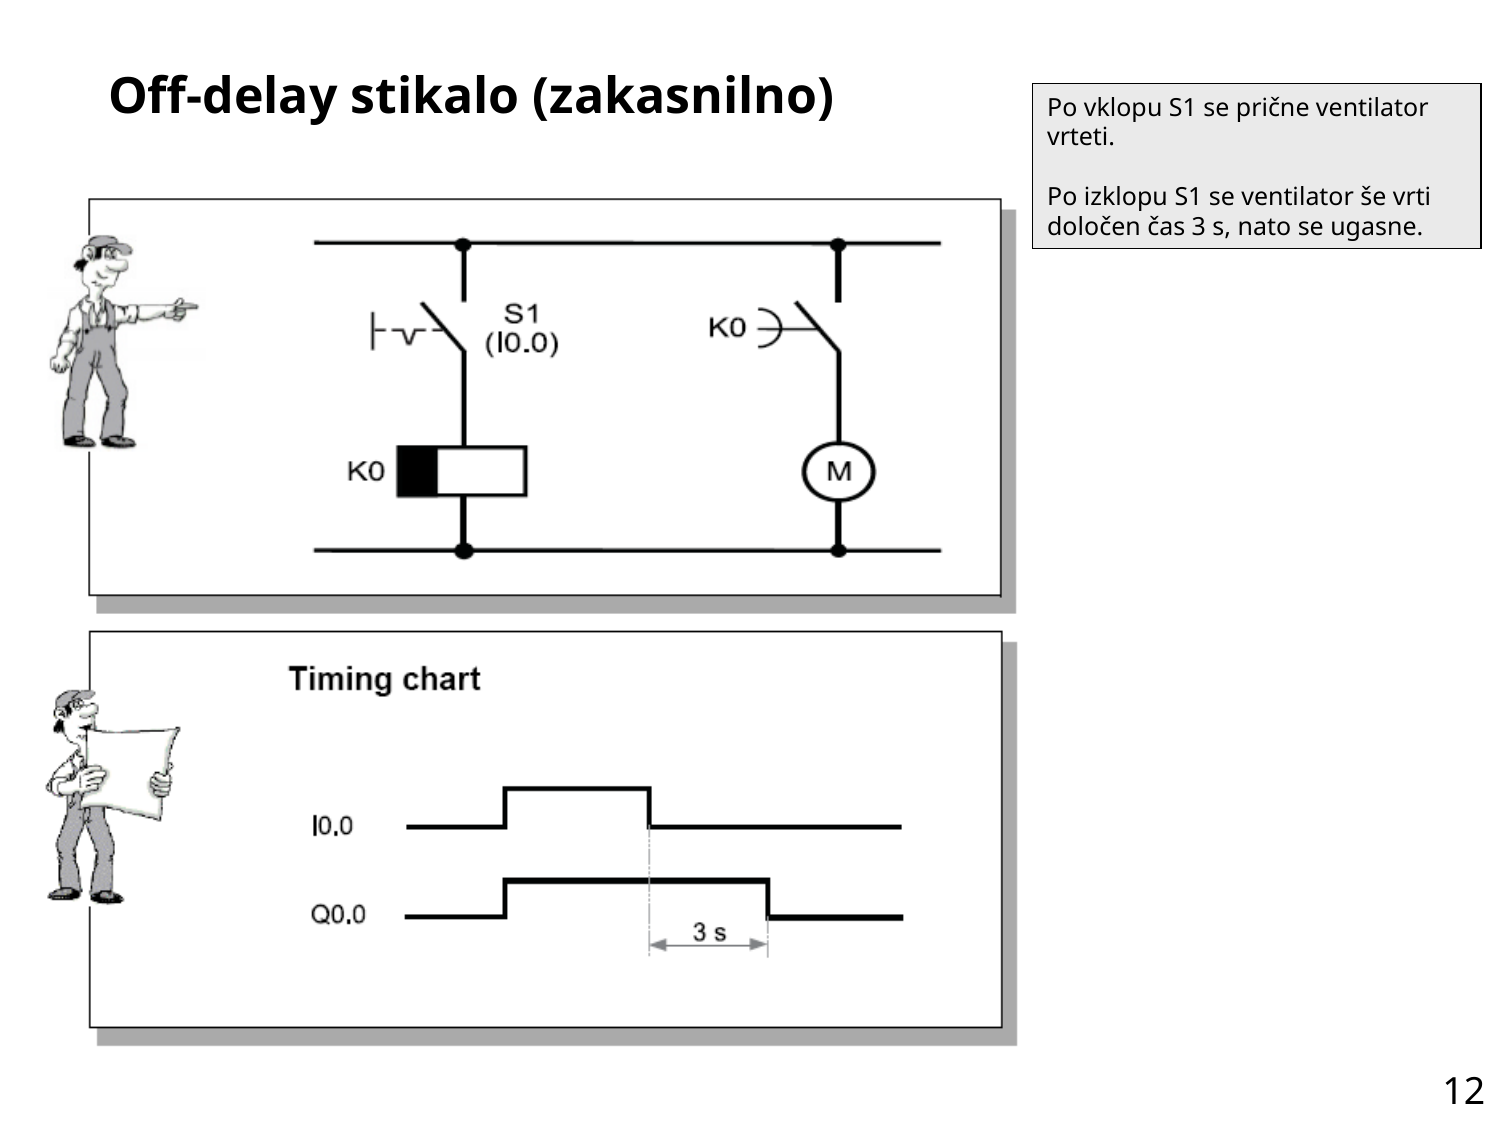

Off-delay stikalo (zakasnilno)
Po vklopu S1 se prične ventilator vrteti.
Po izklopu S1 se ventilator še vrti določen čas 3 s, nato se ugasne.